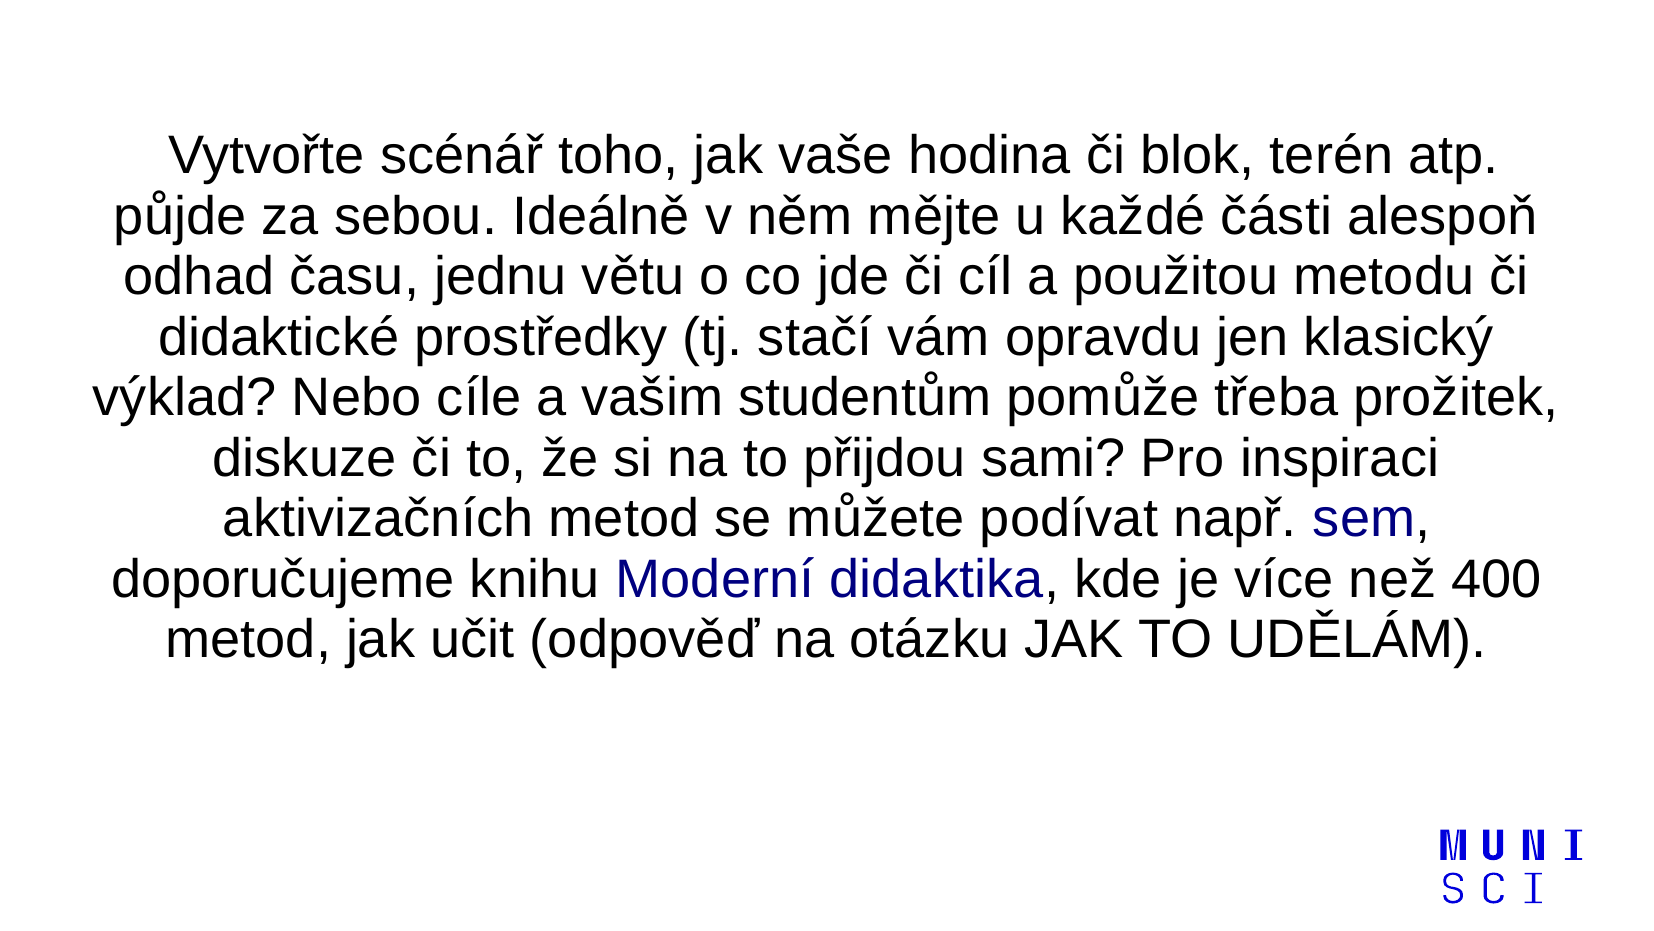

# Vytvořte scénář toho, jak vaše hodina či blok, terén atp. půjde za sebou. Ideálně v něm mějte u každé části alespoň odhad času, jednu větu o co jde či cíl a použitou metodu či didaktické prostředky (tj. stačí vám opravdu jen klasický výklad? Nebo cíle a vašim studentům pomůže třeba prožitek, diskuze či to, že si na to přijdou sami? Pro inspiraci aktivizačních metod se můžete podívat např. sem, doporučujeme knihu Moderní didaktika, kde je více než 400 metod, jak učit (odpověď na otázku JAK TO UDĚLÁM).